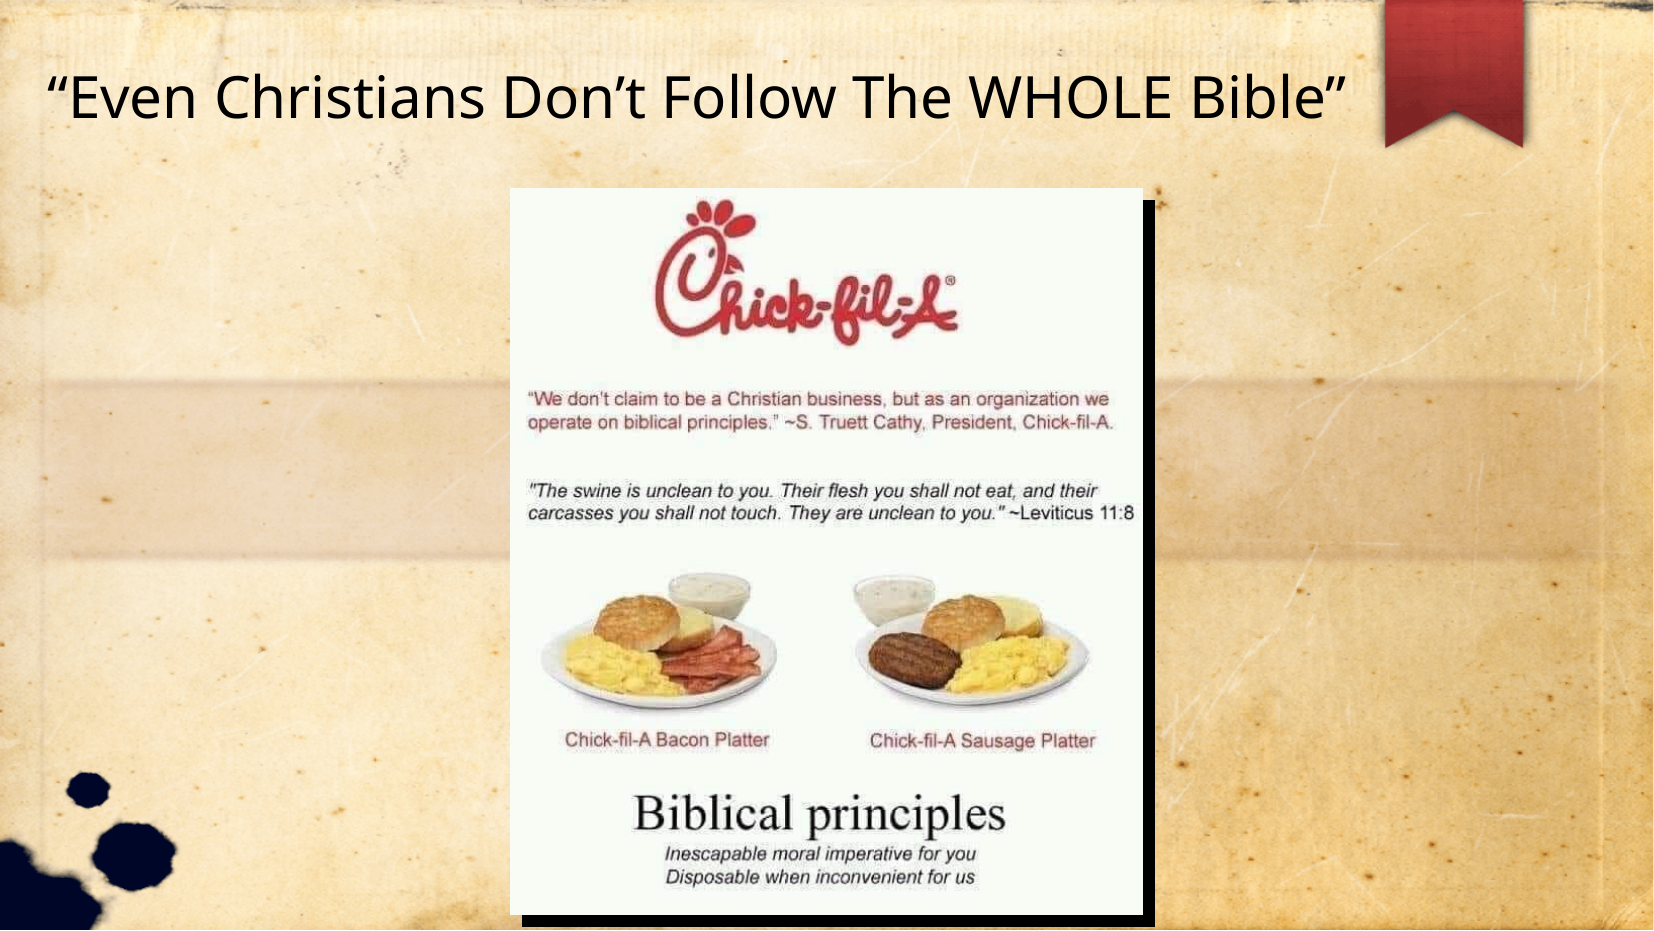

# “Even Christians Don’t Follow The WHOLE Bible”